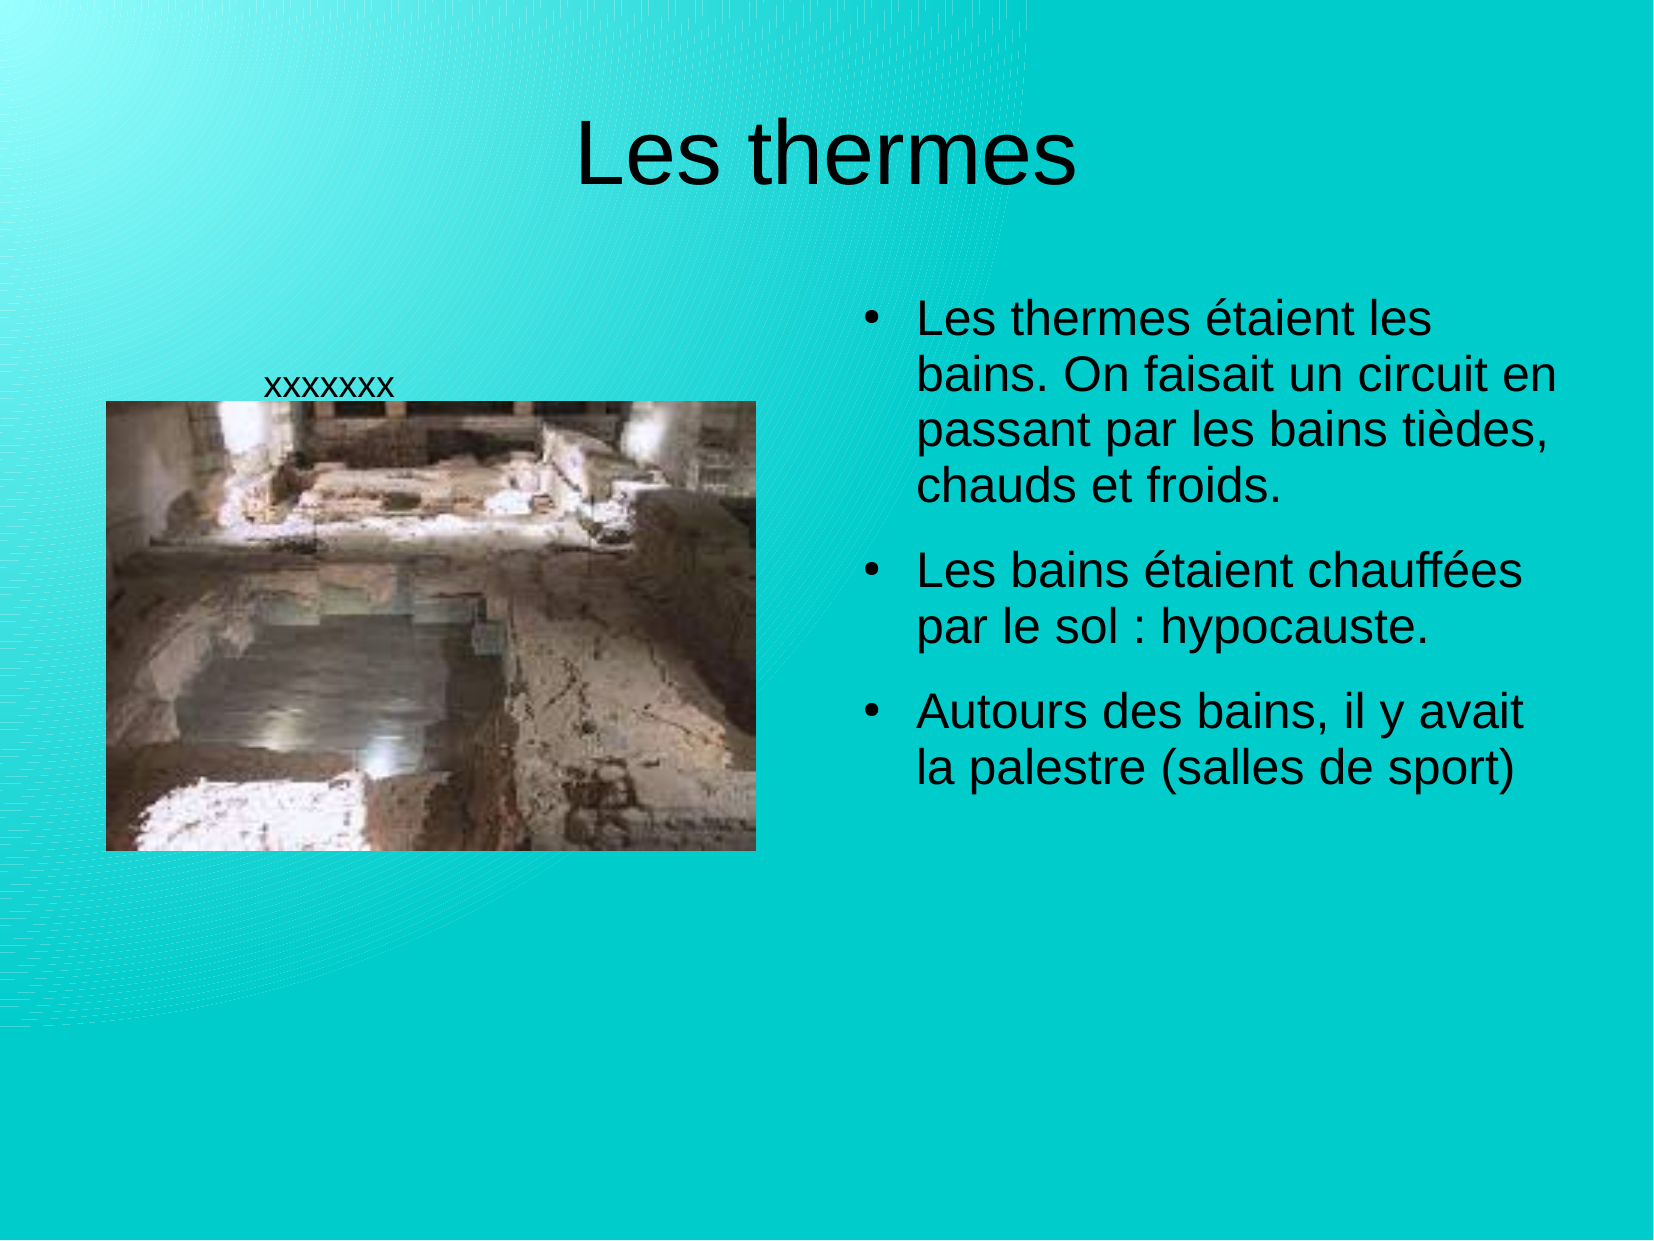

# Les thermes
Les thermes étaient les bains. On faisait un circuit en passant par les bains tièdes, chauds et froids.
Les bains étaient chauffées par le sol : hypocauste.
Autours des bains, il y avait la palestre (salles de sport)